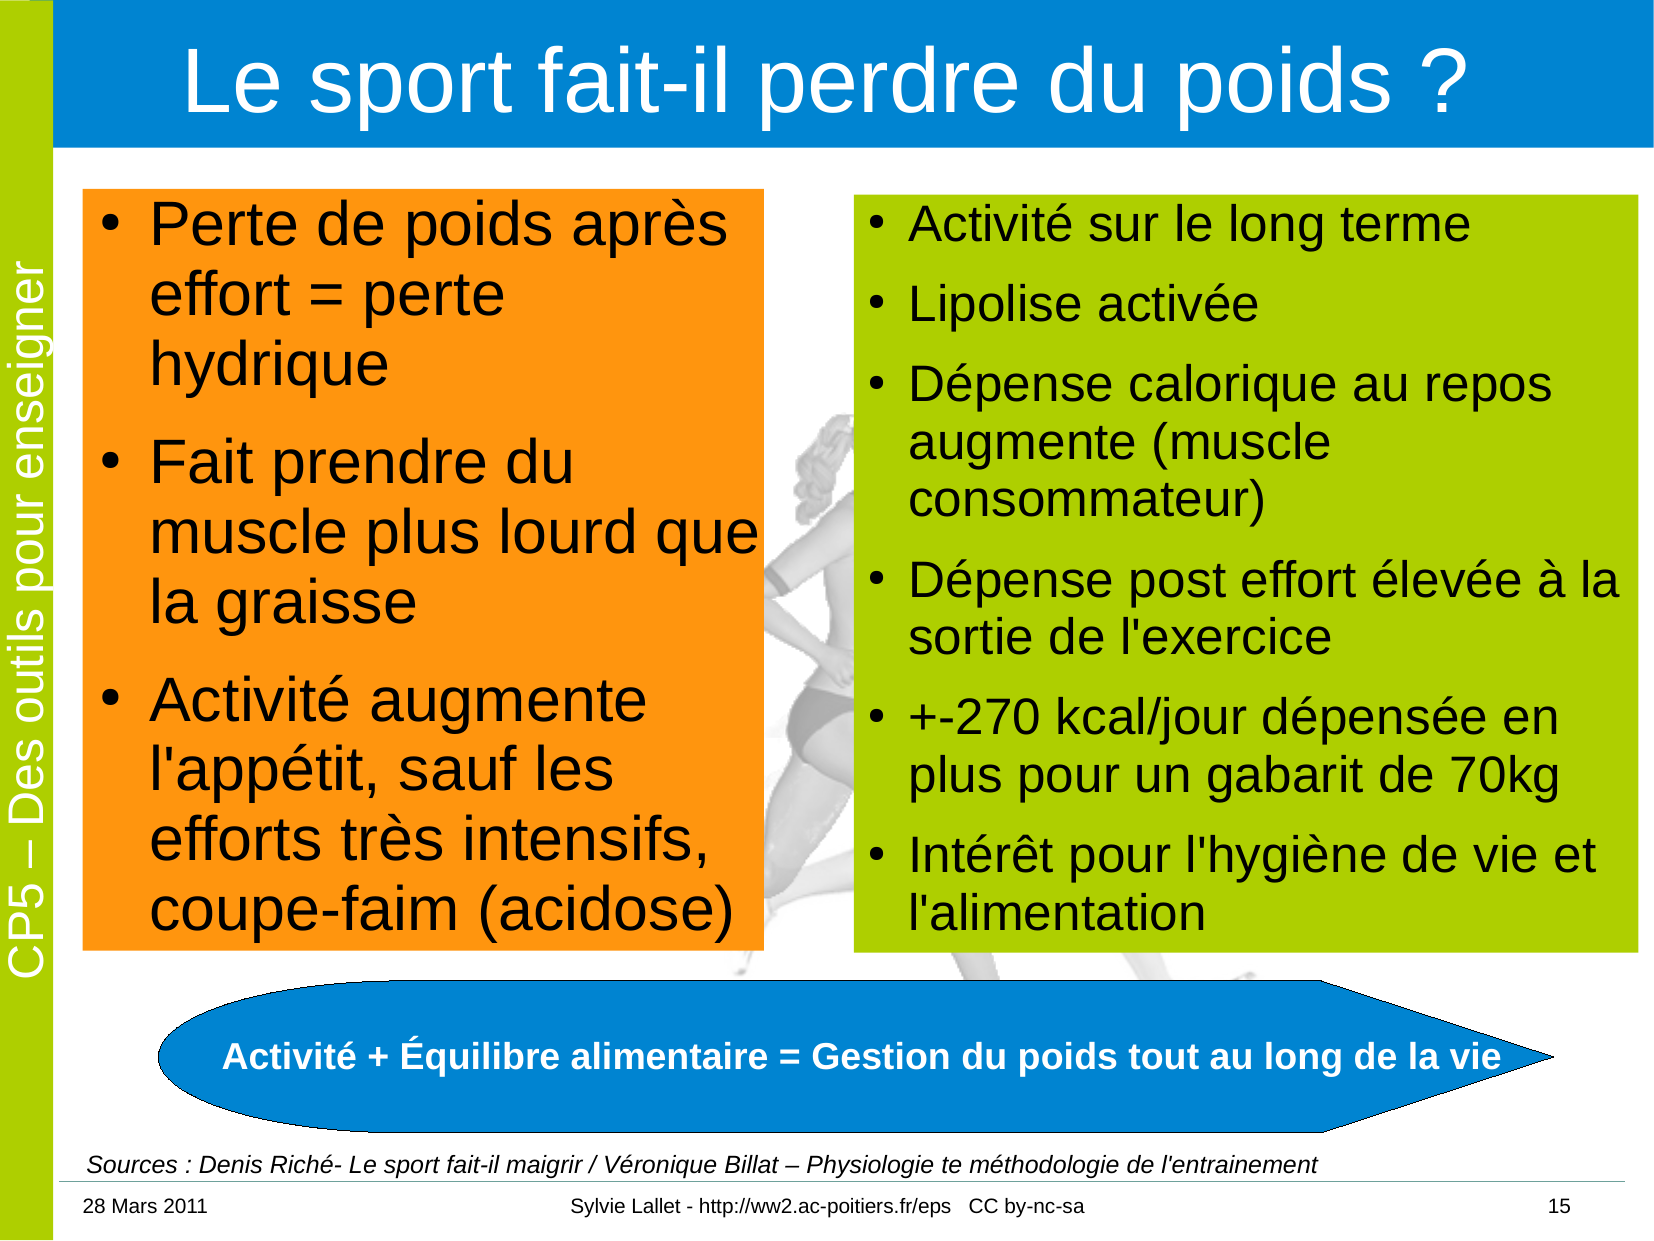

# Le sport fait-il perdre du poids ?
Perte de poids après effort = perte hydrique
Fait prendre du muscle plus lourd que la graisse
Activité augmente l'appétit, sauf les efforts très intensifs, coupe-faim (acidose)
Activité sur le long terme
Lipolise activée
Dépense calorique au repos augmente (muscle consommateur)
Dépense post effort élevée à la sortie de l'exercice
+-270 kcal/jour dépensée en plus pour un gabarit de 70kg
Intérêt pour l'hygiène de vie et l'alimentation
Activité + Équilibre alimentaire = Gestion du poids tout au long de la vie
Sources : Denis Riché- Le sport fait-il maigrir / Véronique Billat – Physiologie te méthodologie de l'entrainement
28 Mars 2011
Sylvie Lallet - http://ww2.ac-poitiers.fr/eps CC by-nc-sa
15